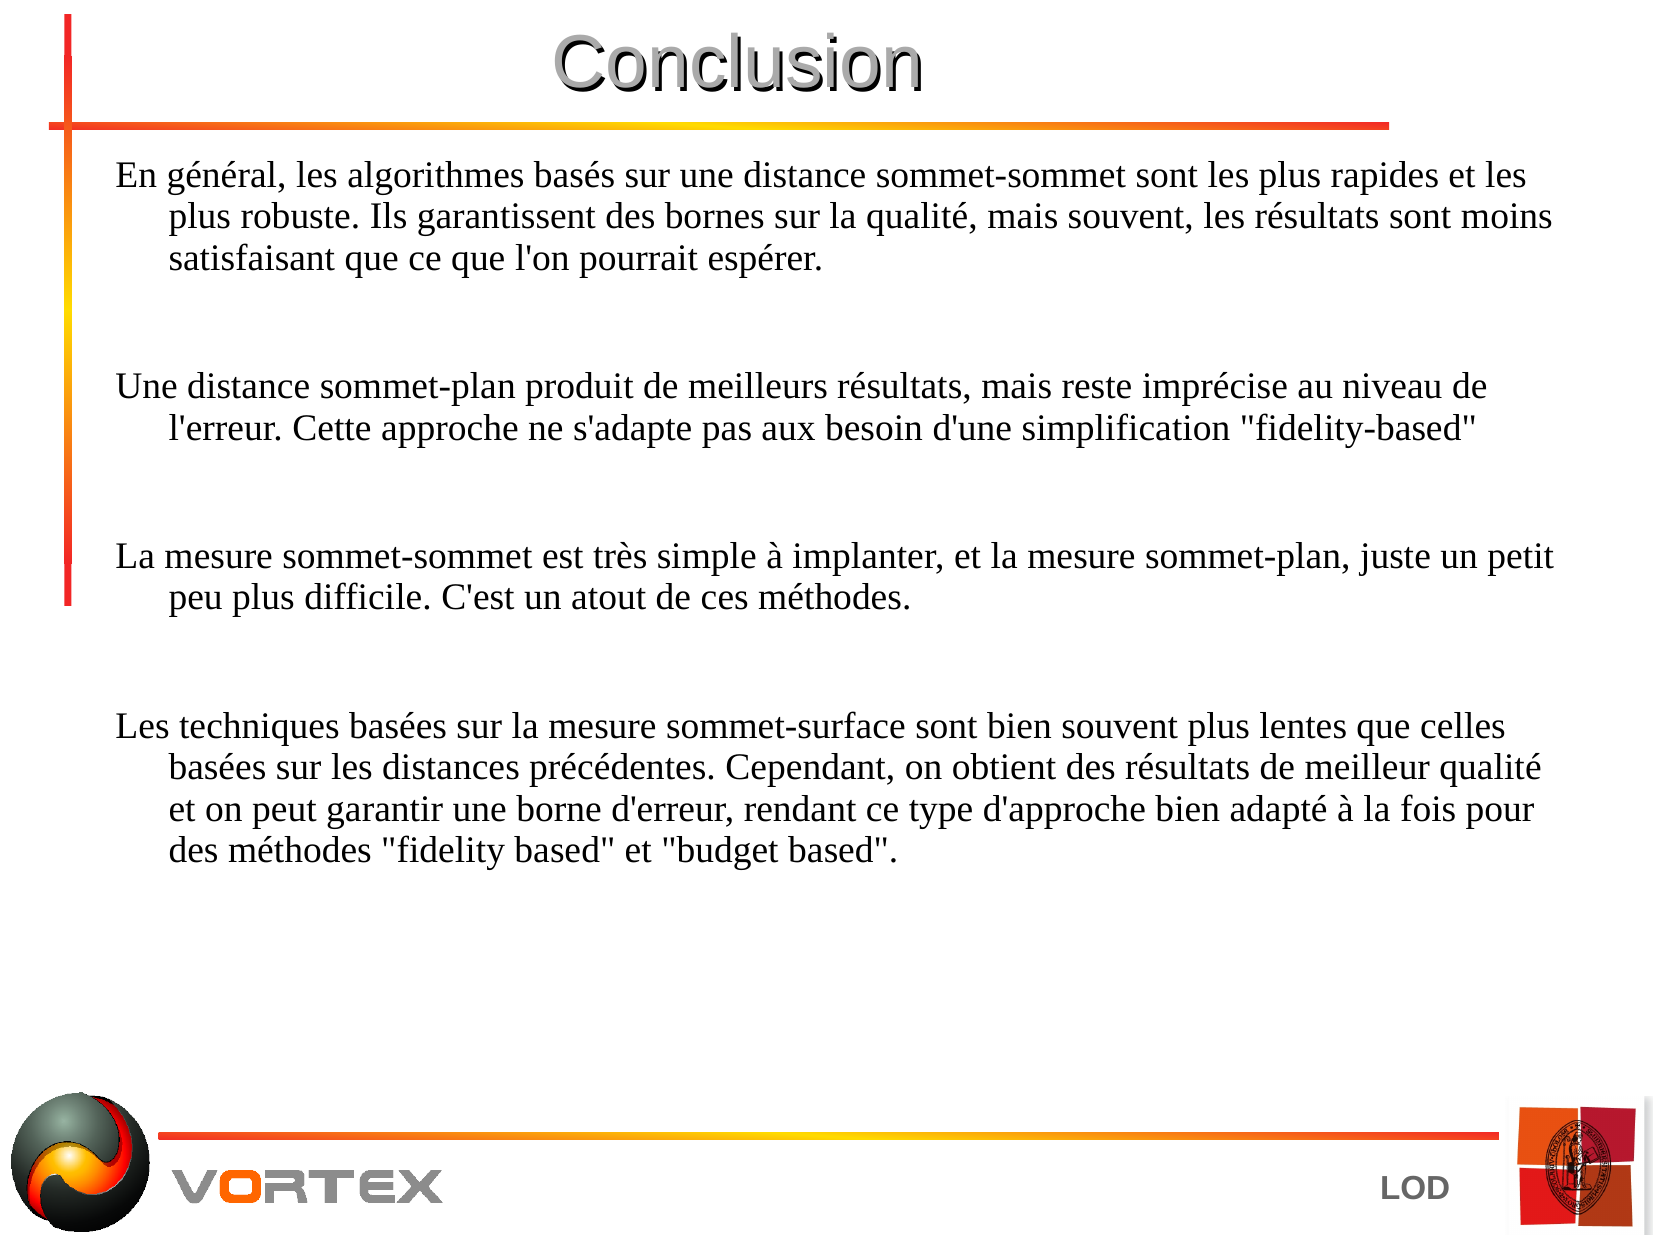

# Conclusion
En général, les algorithmes basés sur une distance sommet-sommet sont les plus rapides et les plus robuste. Ils garantissent des bornes sur la qualité, mais souvent, les résultats sont moins satisfaisant que ce que l'on pourrait espérer.
Une distance sommet-plan produit de meilleurs résultats, mais reste imprécise au niveau de l'erreur. Cette approche ne s'adapte pas aux besoin d'une simplification "fidelity-based"
La mesure sommet-sommet est très simple à implanter, et la mesure sommet-plan, juste un petit peu plus difficile. C'est un atout de ces méthodes.
Les techniques basées sur la mesure sommet-surface sont bien souvent plus lentes que celles basées sur les distances précédentes. Cependant, on obtient des résultats de meilleur qualité et on peut garantir une borne d'erreur, rendant ce type d'approche bien adapté à la fois pour des méthodes "fidelity based" et "budget based".